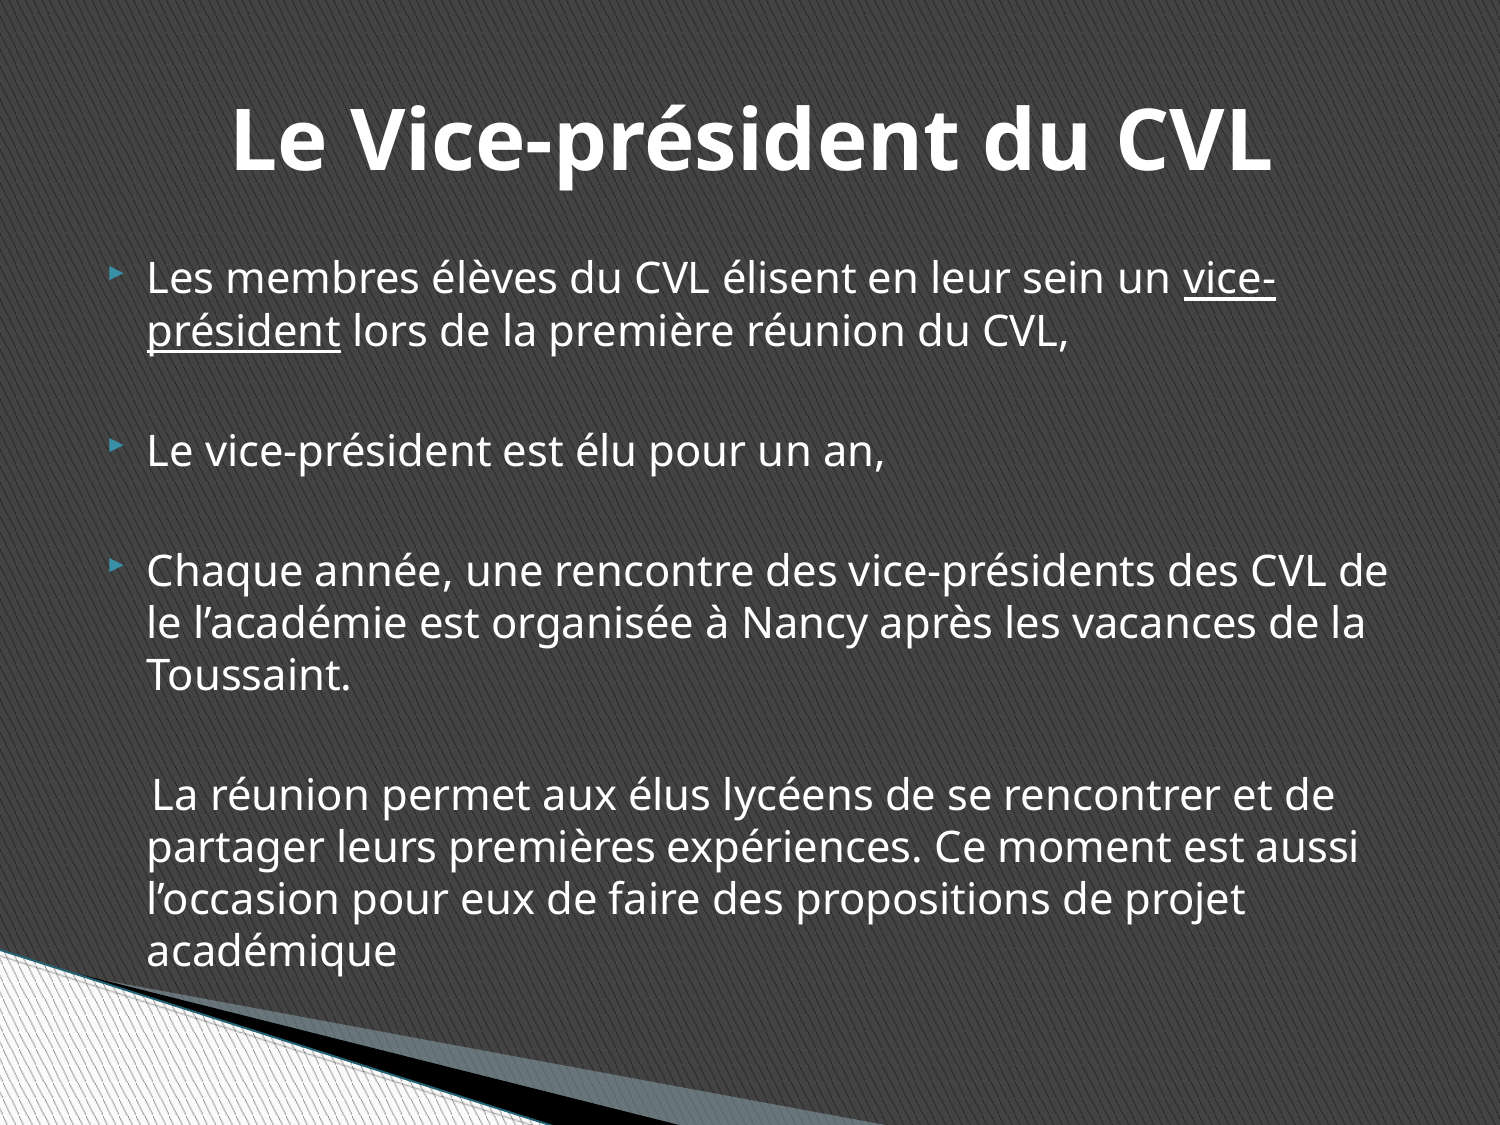

# Le Vice-président du CVL
Les membres élèves du CVL élisent en leur sein un vice-président lors de la première réunion du CVL,
Le vice-président est élu pour un an,
Chaque année, une rencontre des vice-présidents des CVL de le l’académie est organisée à Nancy après les vacances de la Toussaint.
 La réunion permet aux élus lycéens de se rencontrer et de partager leurs premières expériences. Ce moment est aussi l’occasion pour eux de faire des propositions de projet académique